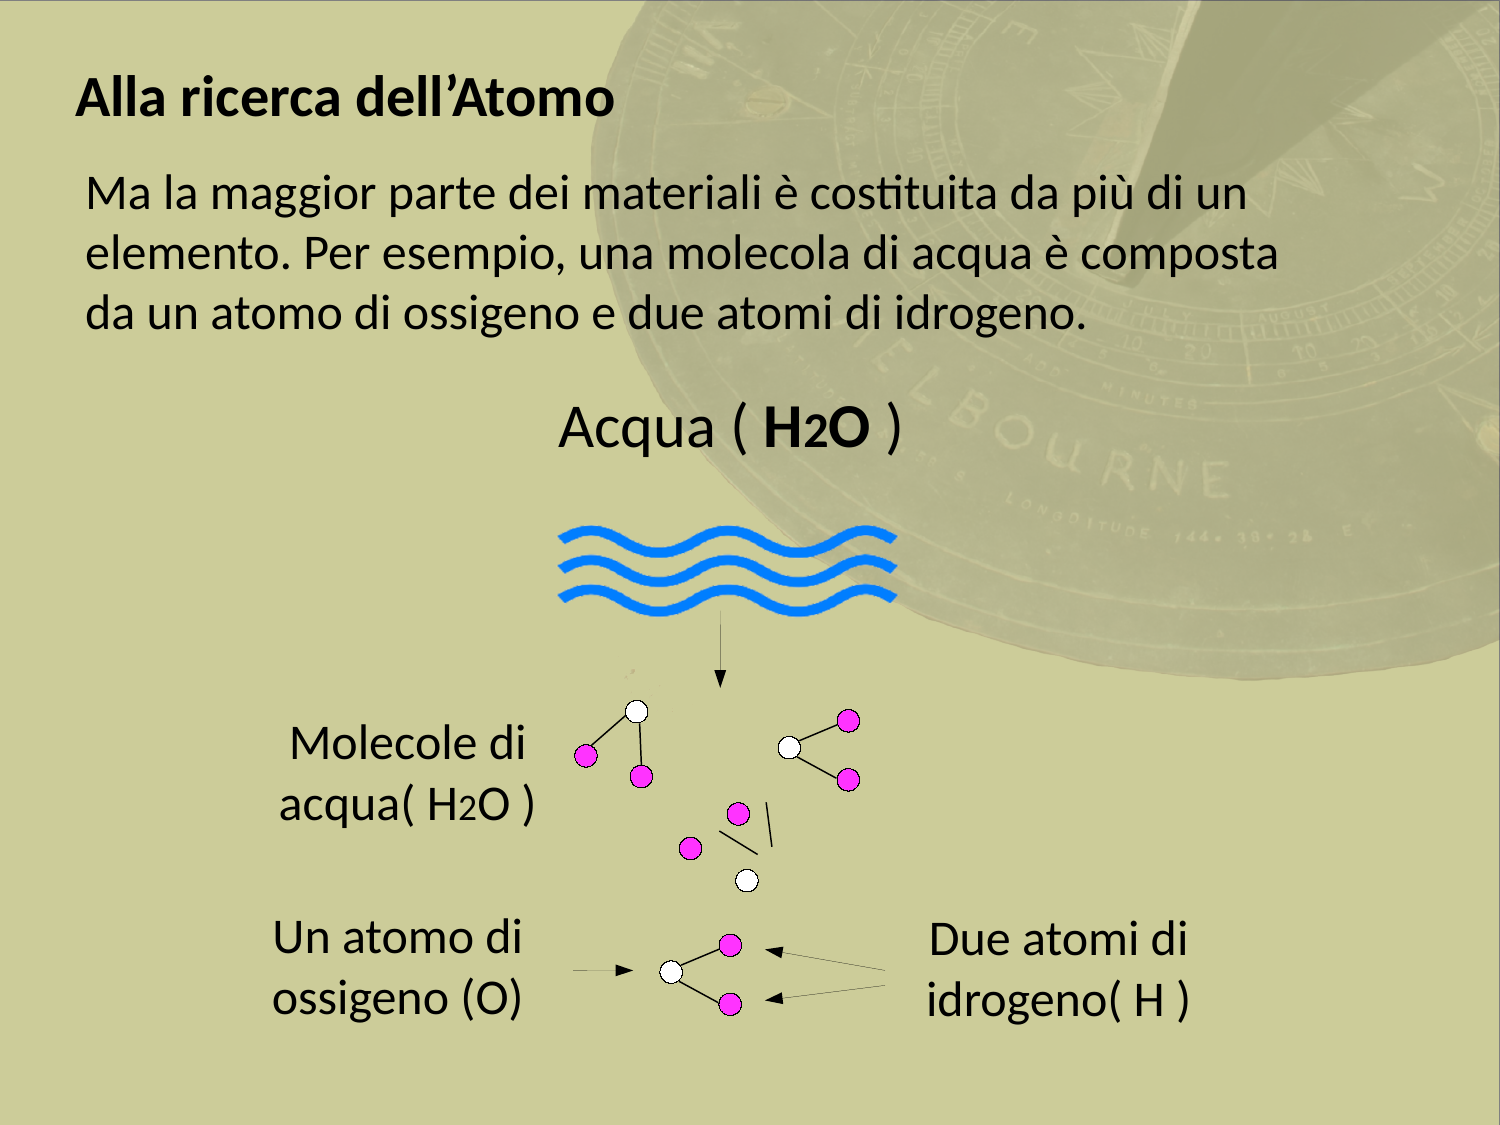

# Alla ricerca dell’Atomo
Ma la maggior parte dei materiali è costituita da più di un elemento. Per esempio, una molecola di acqua è composta da un atomo di ossigeno e due atomi di idrogeno.
Acqua ( H2O )
Molecole di acqua( H2O )
Un atomo di ossigeno (O)
Due atomi di idrogeno( H )